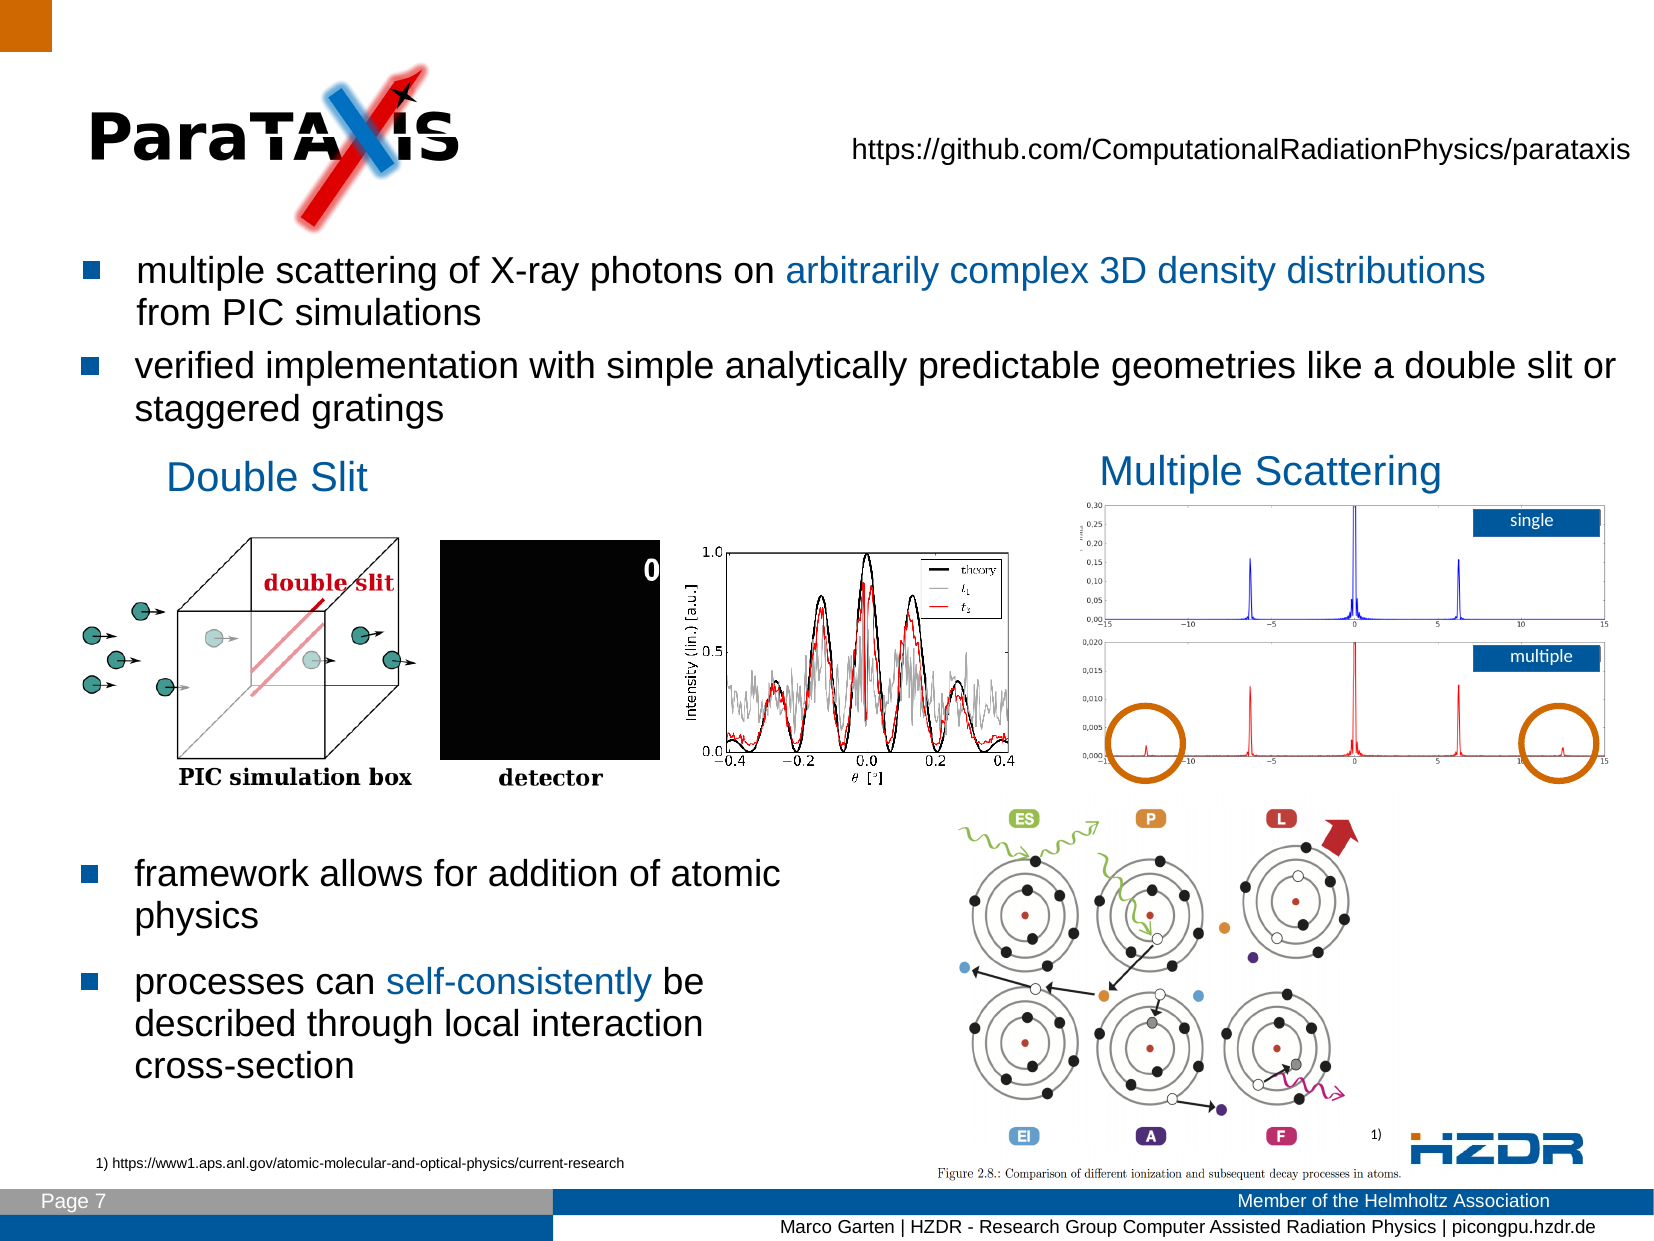

https://github.com/ComputationalRadiationPhysics/parataxis
multiple scattering of X-ray photons on arbitrarily complex 3D density distributions from PIC simulations
verified implementation with simple analytically predictable geometries like a double slit or staggered gratings
Multiple Scattering
Double Slit
single
multiple
1)
framework allows for addition of atomic physics
processes can self-consistently be described through local interaction cross-section
1) https://www1.aps.anl.gov/atomic-molecular-and-optical-physics/current-research